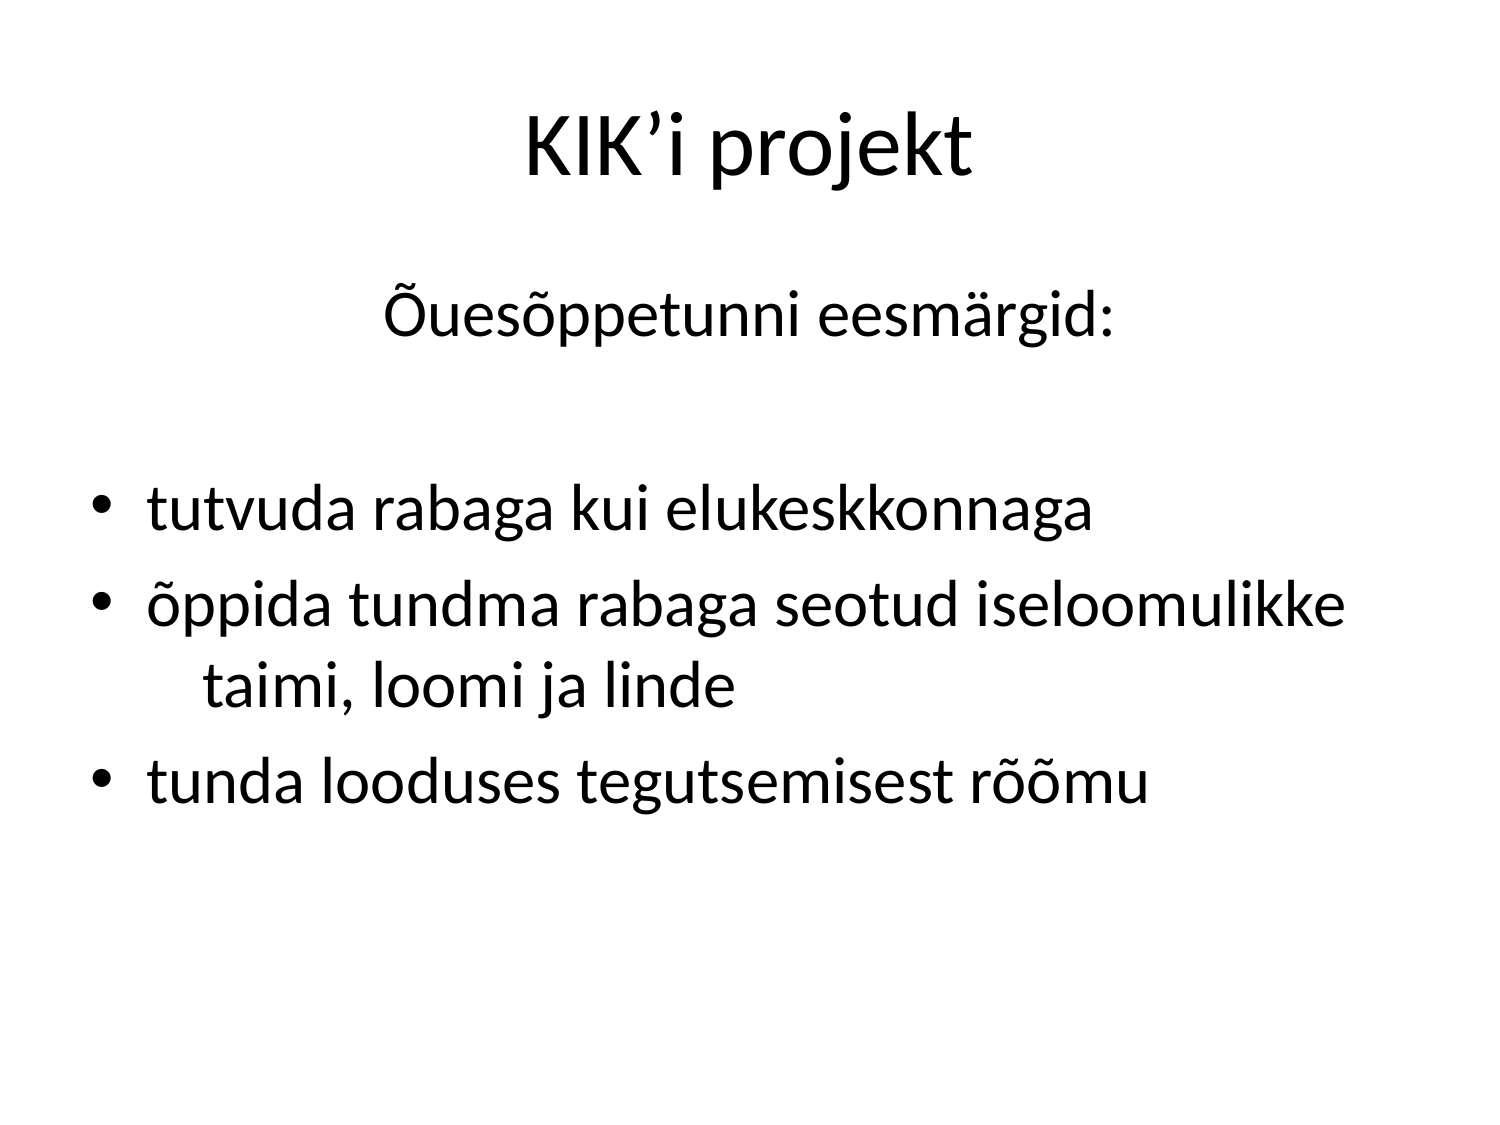

# KIK’i projekt
Õuesõppetunni eesmärgid:
tutvuda rabaga kui elukeskkonnaga
õppida tundma rabaga seotud iseloomulikke taimi, loomi ja linde
tunda looduses tegutsemisest rõõmu